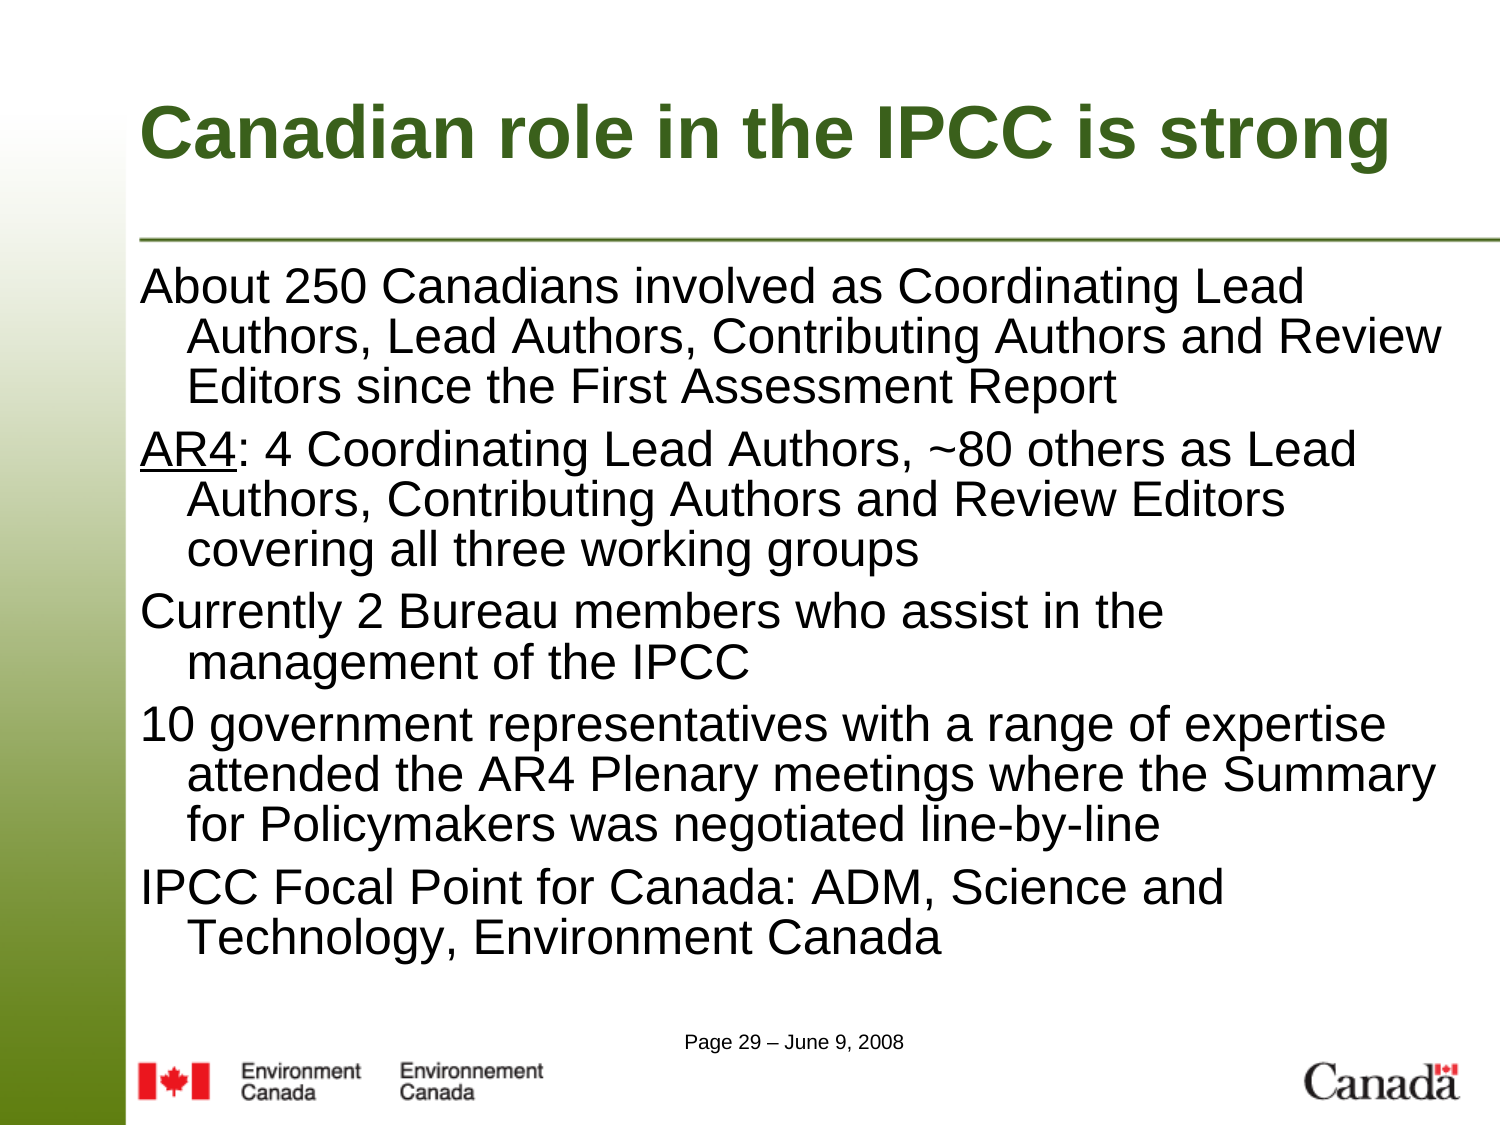

# Canadian role in the IPCC is strong
About 250 Canadians involved as Coordinating Lead Authors, Lead Authors, Contributing Authors and Review Editors since the First Assessment Report
AR4: 4 Coordinating Lead Authors, ~80 others as Lead Authors, Contributing Authors and Review Editors covering all three working groups
Currently 2 Bureau members who assist in the management of the IPCC
10 government representatives with a range of expertise attended the AR4 Plenary meetings where the Summary for Policymakers was negotiated line-by-line
IPCC Focal Point for Canada: ADM, Science and Technology, Environment Canada